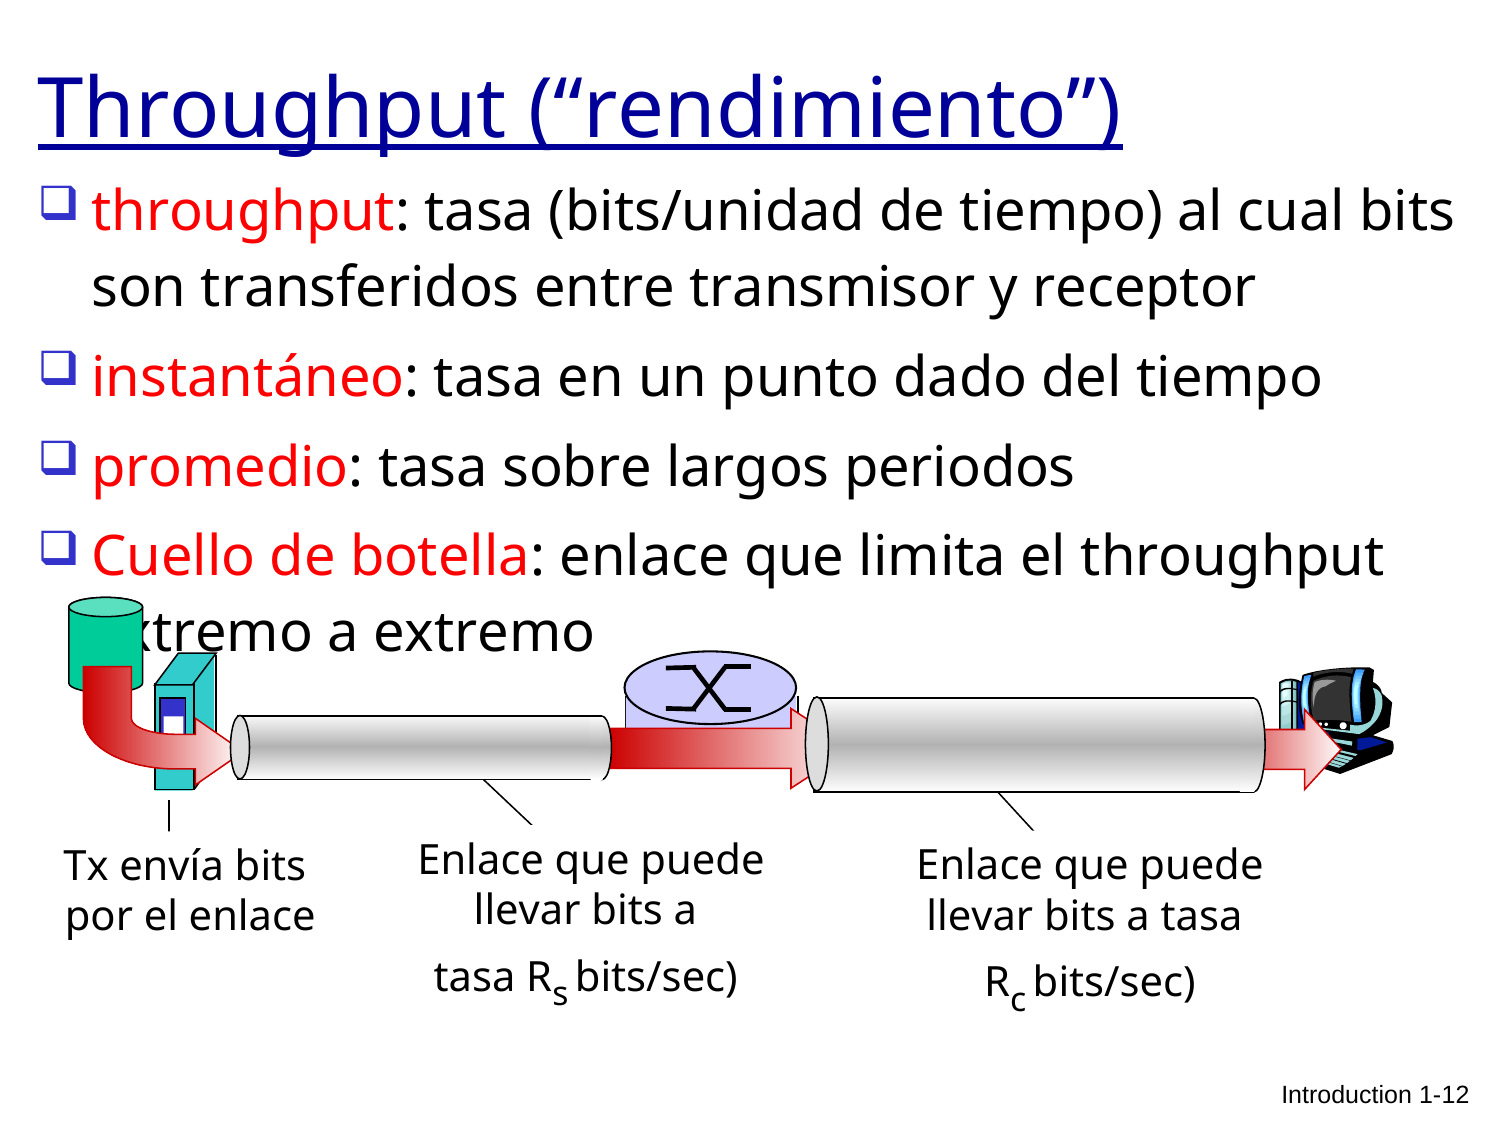

# Throughput (“rendimiento”)
throughput: tasa (bits/unidad de tiempo) al cual bits son transferidos entre transmisor y receptor
instantáneo: tasa en un punto dado del tiempo
promedio: tasa sobre largos periodos
Cuello de botella: enlace que limita el throughput extremo a extremo
link capacity
 Rc bits/sec
link capacity
 Rs bits/sec
 Enlace que puede
llevar bits a
tasa Rs bits/sec)
server, with
file of F bits
to send to client
 Enlace que puede llevar bits a tasa
 Rc bits/sec)
Tx envía bits
por el enlace
 Introduction 1-